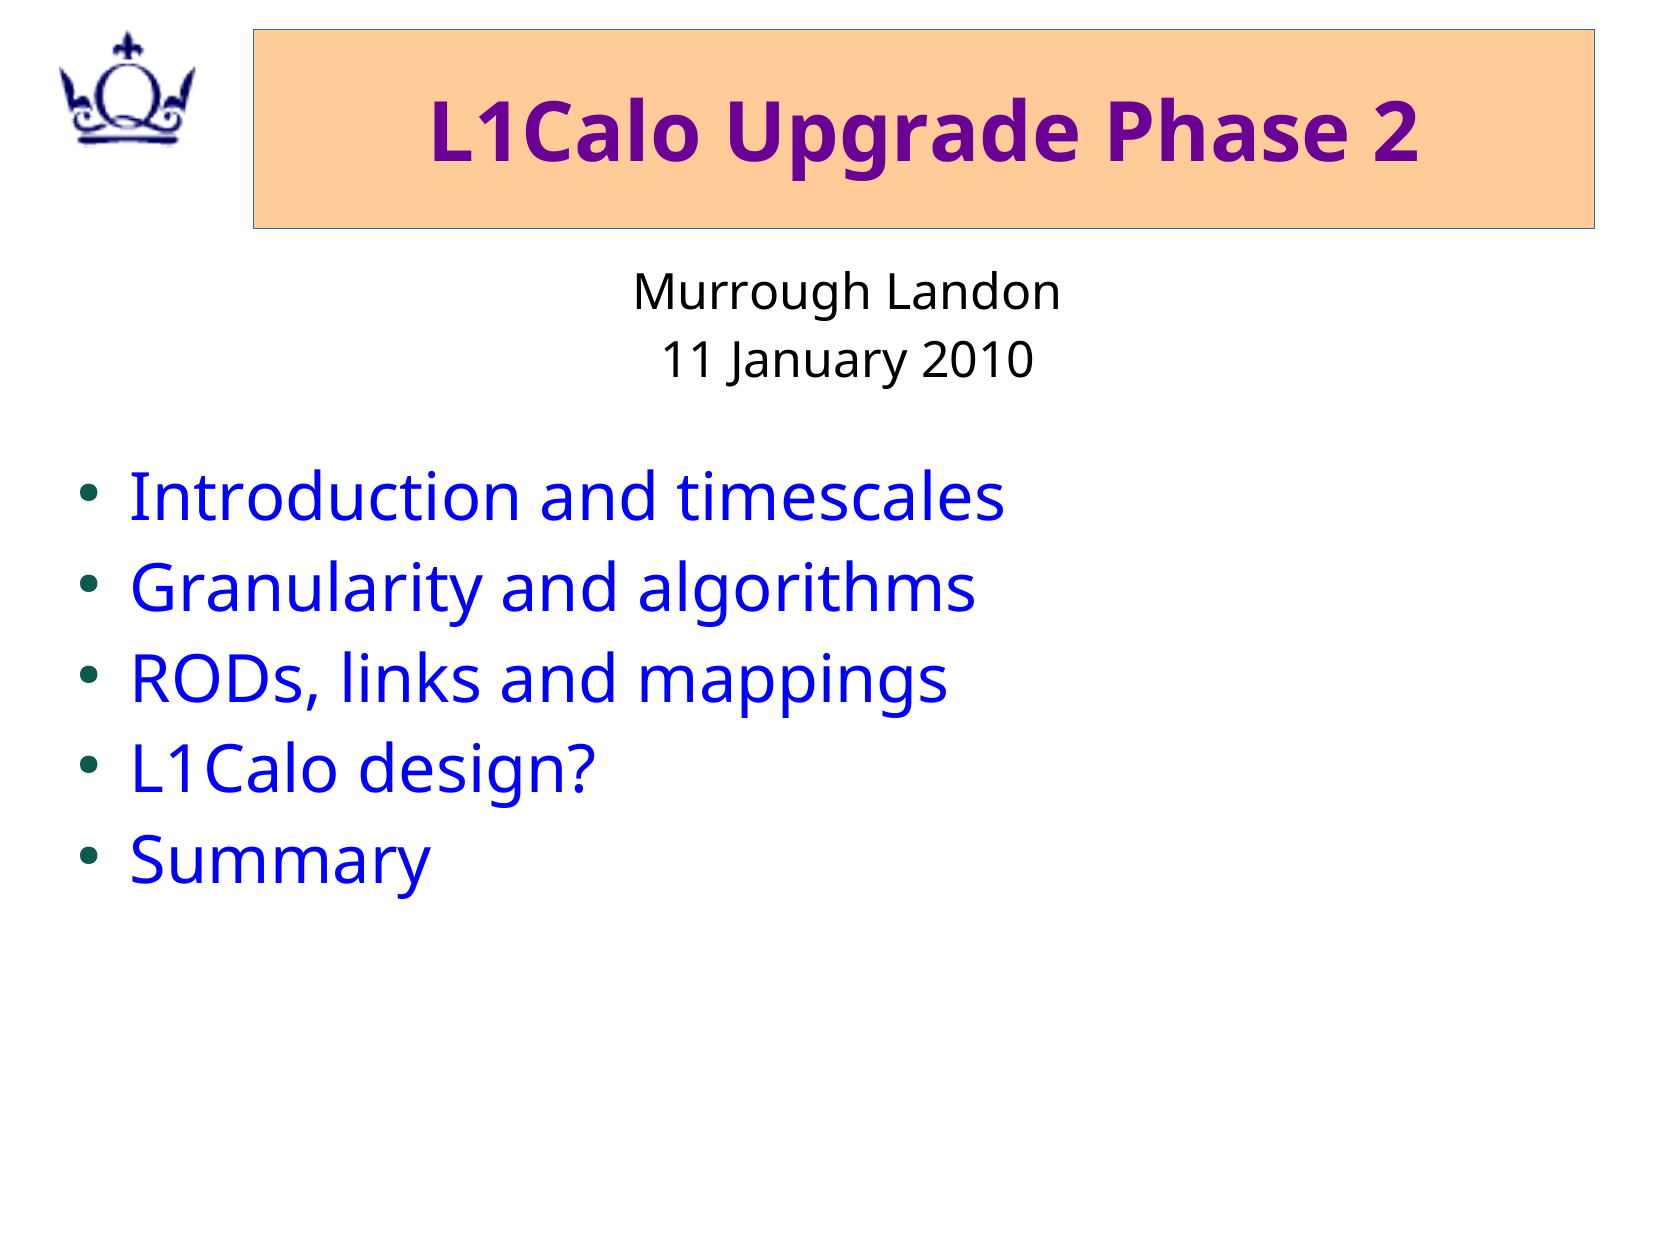

# L1Calo Upgrade Phase 2
Murrough Landon
11 January 2010
Introduction and timescales
Granularity and algorithms
RODs, links and mappings
L1Calo design?
Summary